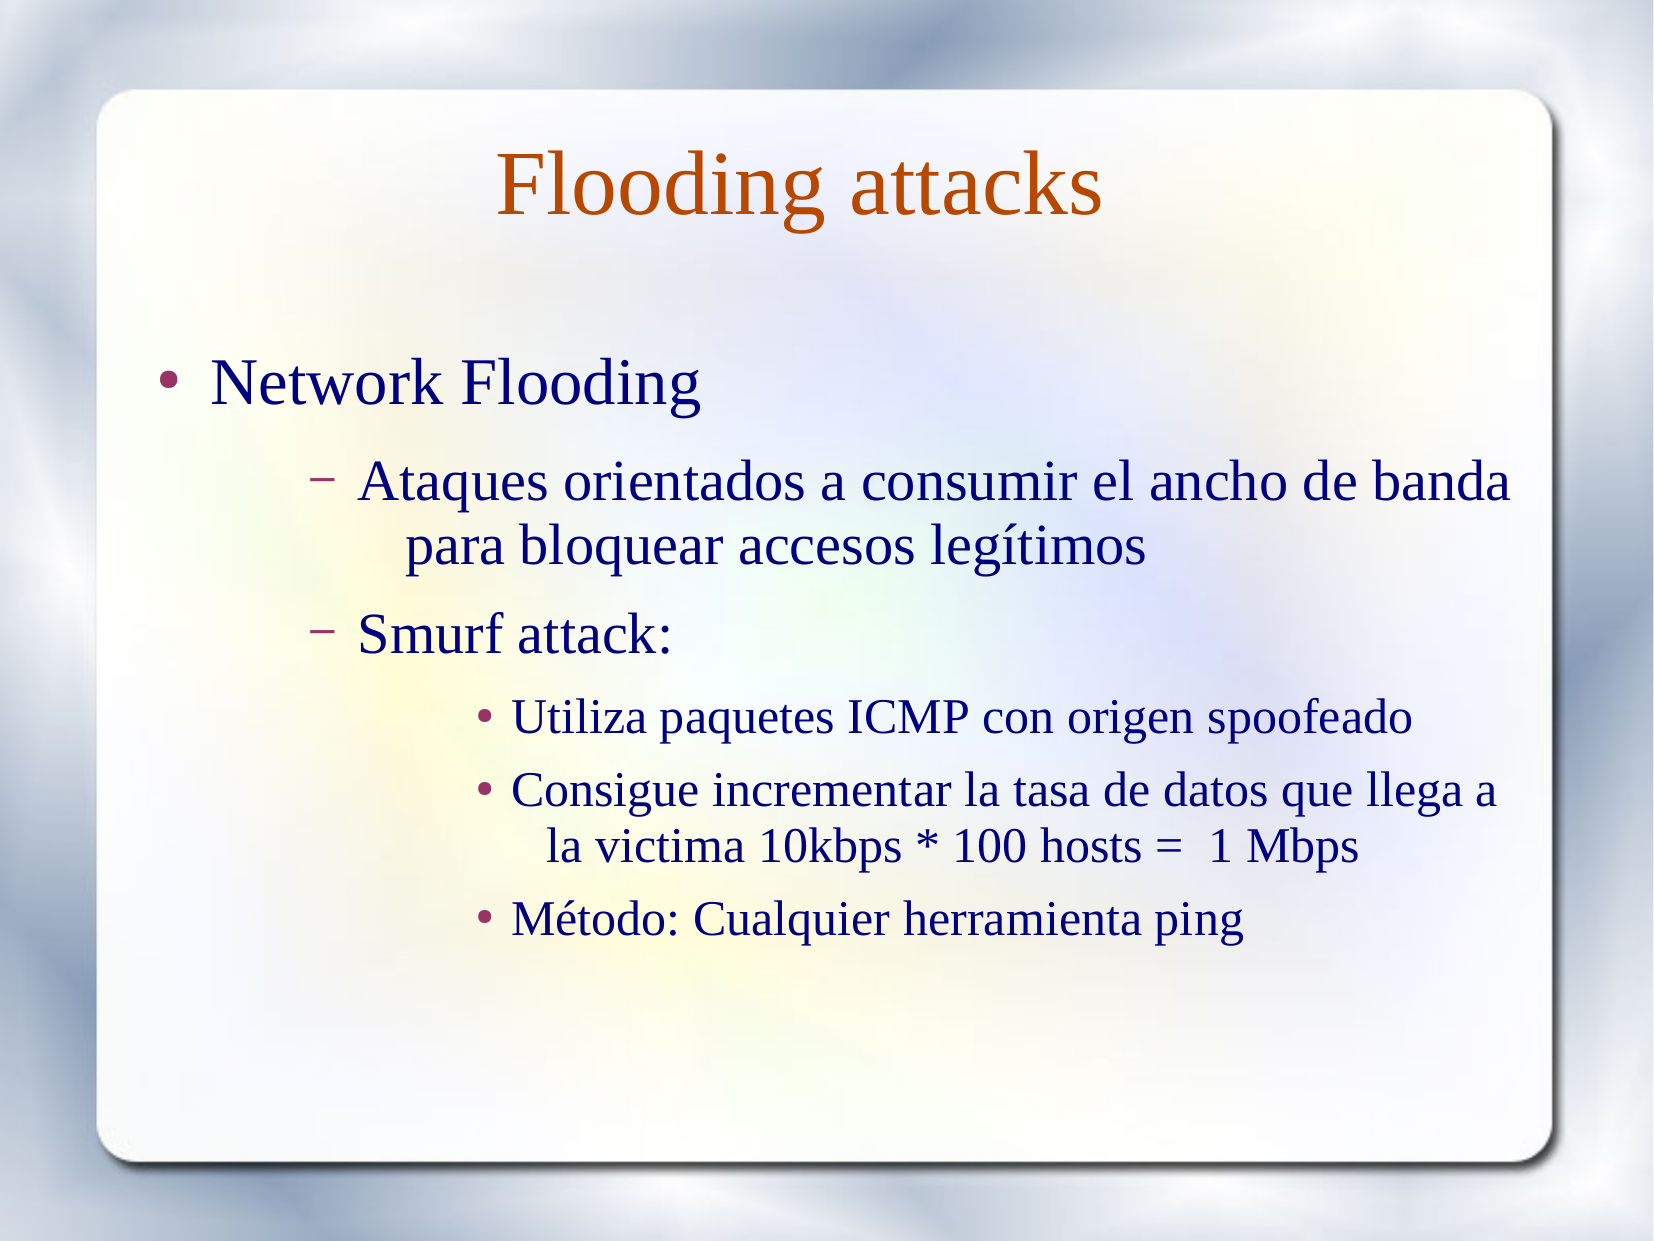

# Flooding attacks
Network Flooding
Ataques orientados a consumir el ancho de banda para bloquear accesos legítimos
Smurf attack:
Utiliza paquetes ICMP con origen spoofeado
Consigue incrementar la tasa de datos que llega a la victima 10kbps * 100 hosts = 1 Mbps
Método: Cualquier herramienta ping